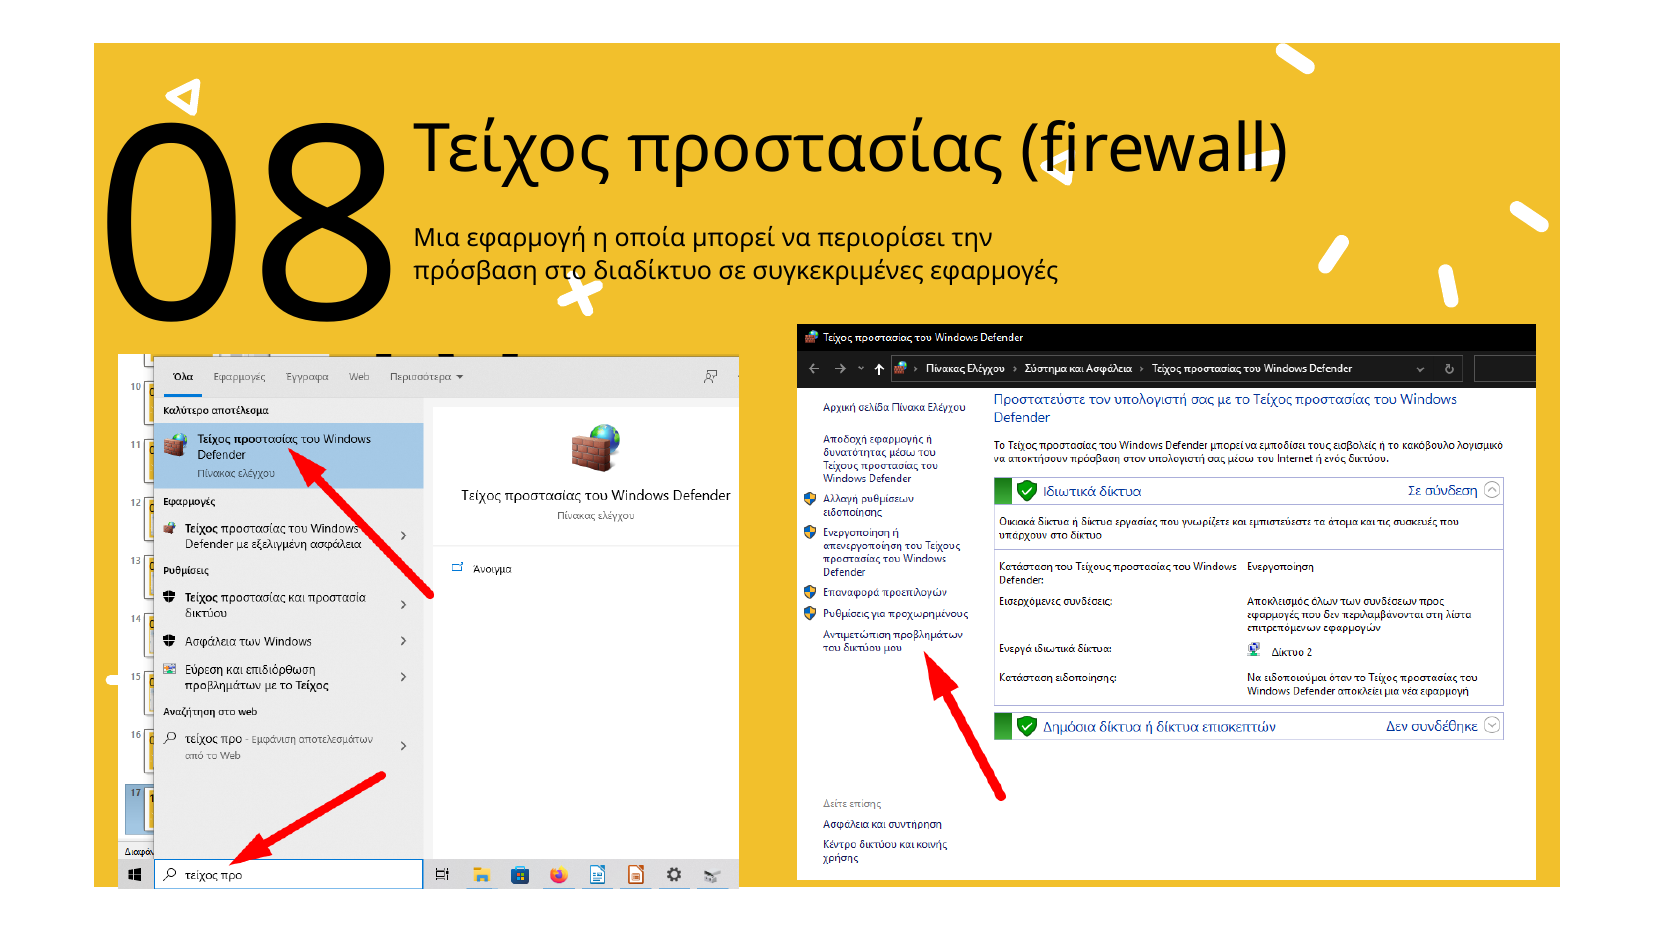

08
# Τείχος προστασίας (firewall)
Μια εφαρμογή η οποία μπορεί να περιορίσει την πρόσβαση στο διαδίκτυο σε συγκεκριμένες εφαρμογές